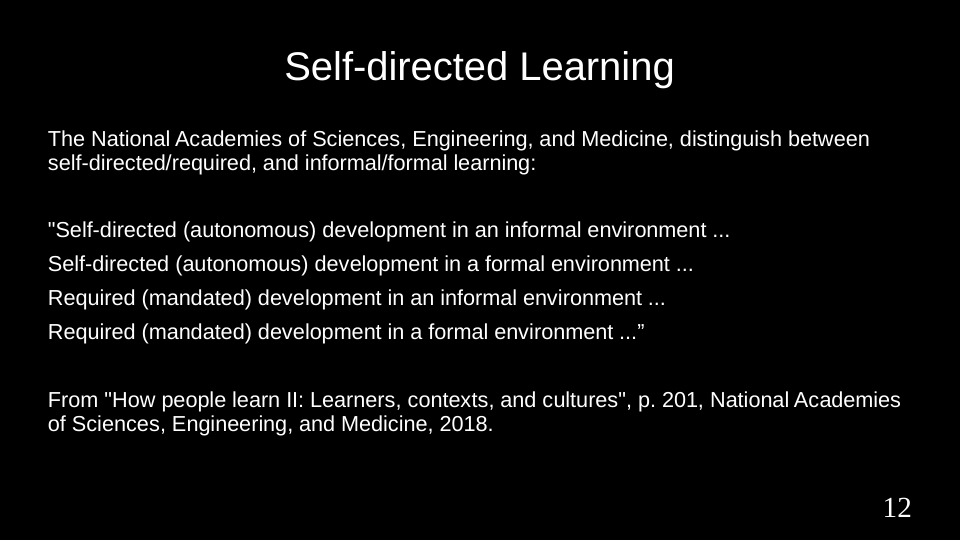

# Self-directed Learning
The National Academies of Sciences, Engineering, and Medicine, distinguish between self-directed/required, and informal/formal learning:
"Self-directed (autonomous) development in an informal environment ...
Self-directed (autonomous) development in a formal environment ...
Required (mandated) development in an informal environment ...
Required (mandated) development in a formal environment ...”
From "How people learn II: Learners, contexts, and cultures", p. 201, National Academies of Sciences, Engineering, and Medicine, 2018.
12